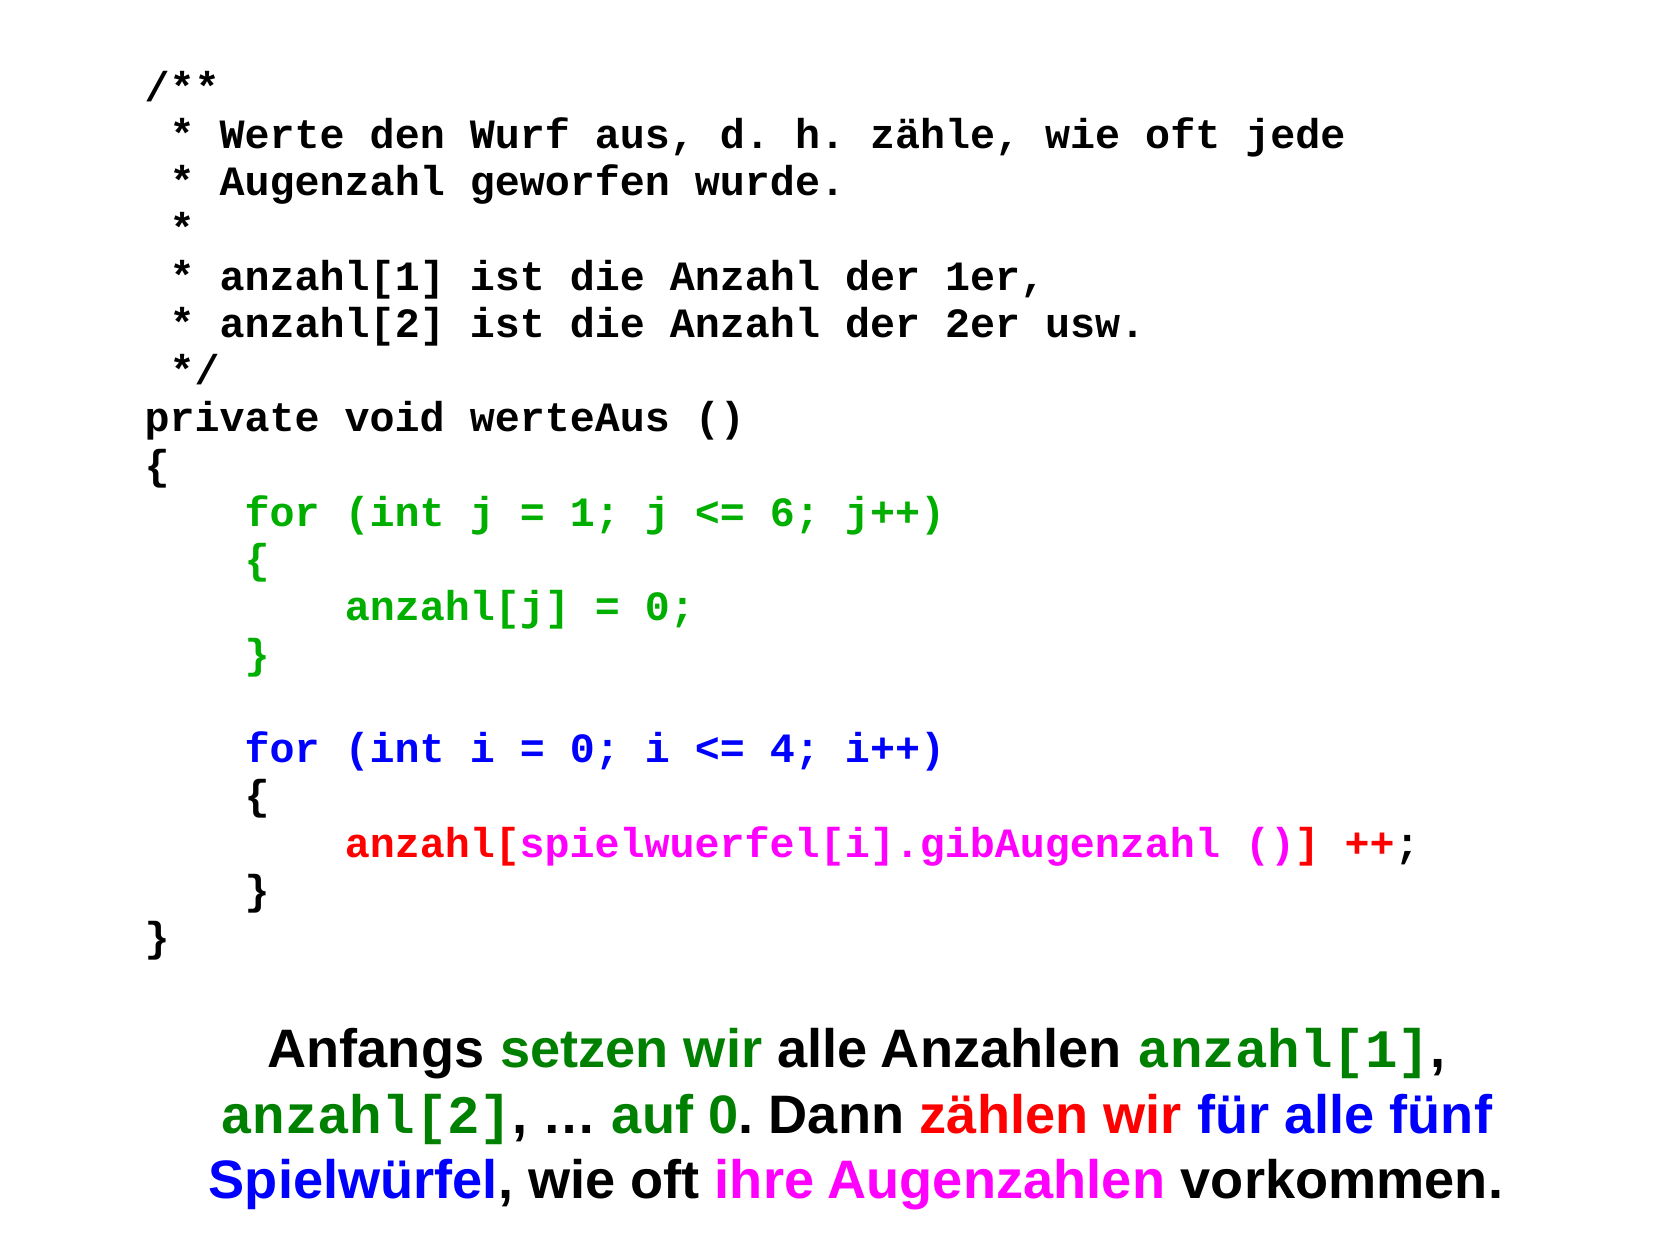

/**
 * Werte den Wurf aus, d. h. zähle, wie oft jede
 * Augenzahl geworfen wurde.
 *
 * anzahl[1] ist die Anzahl der 1er,
 * anzahl[2] ist die Anzahl der 2er usw.
 */
private void werteAus ()
{
 for (int j = 1; j <= 6; j++)
 {
 anzahl[j] = 0;
 }
 for (int i = 0; i <= 4; i++)
 {
 anzahl[spielwuerfel[i].gibAugenzahl ()] ++;
 }
}
Anfangs setzen wir alle Anzahlen anzahl[1], anzahl[2], … auf 0. Dann zählen wir für alle fünf Spielwürfel, wie oft ihre Augenzahlen vorkommen.